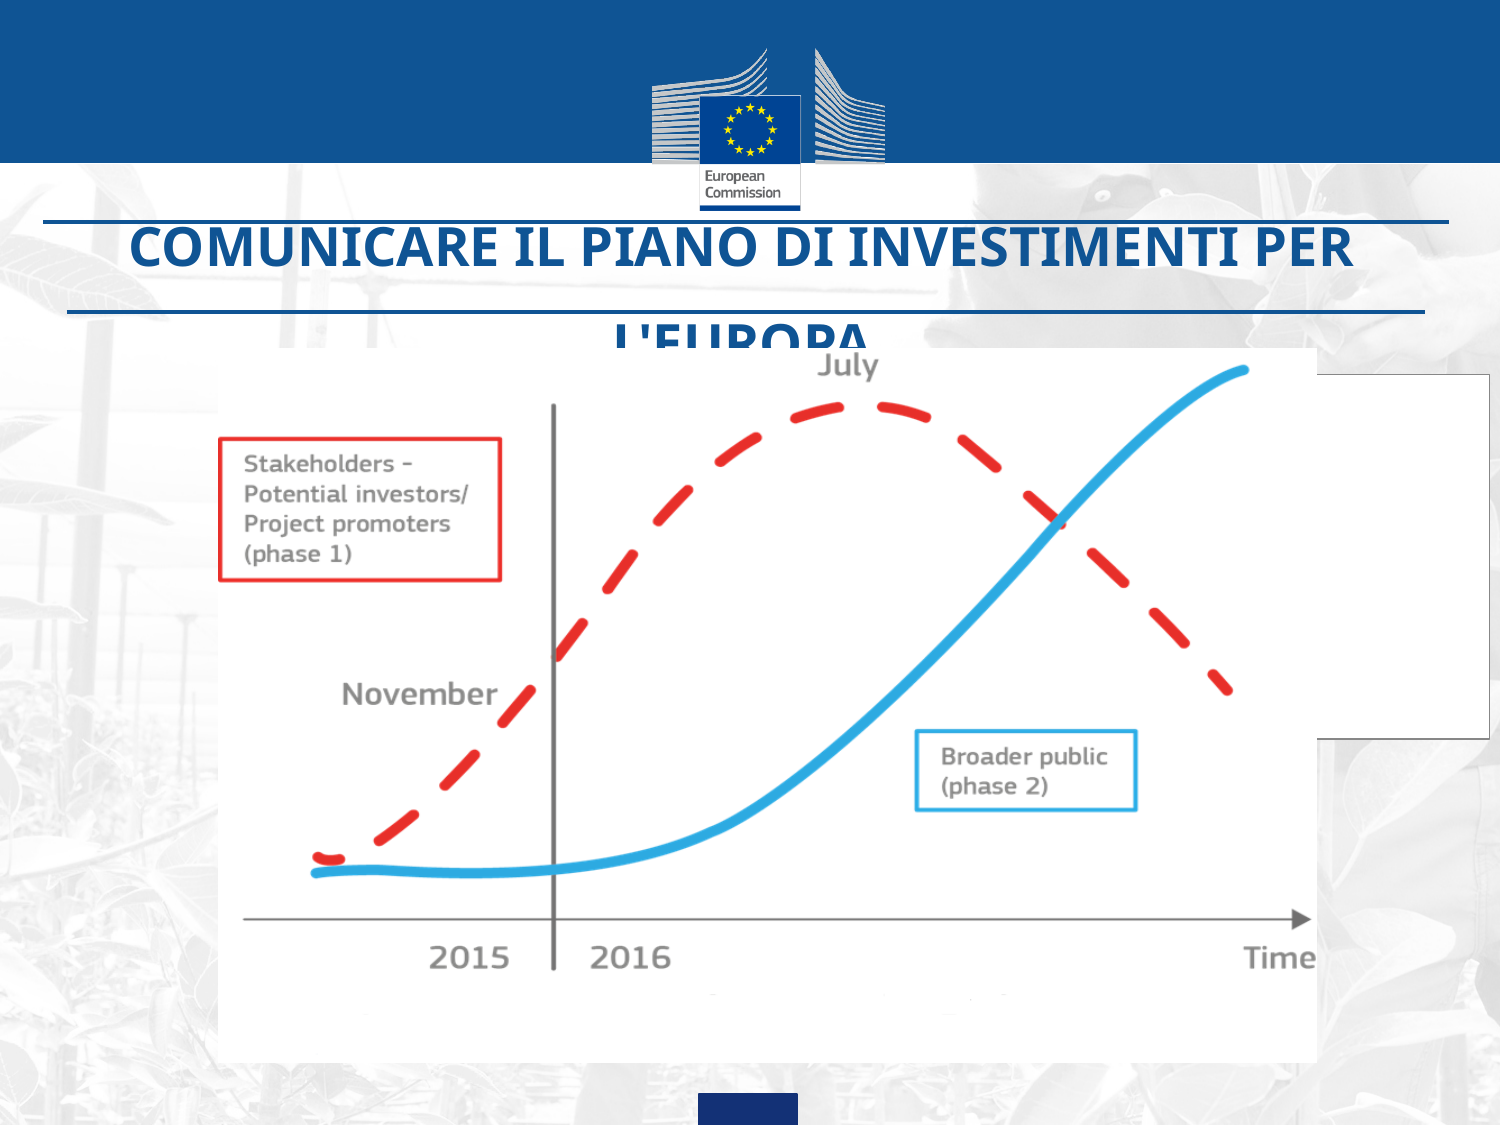

# COMUNICARE IL PIANO DI INVESTIMENTI PER L'EUROPA
[unsupported chart]
[unsupported chart]